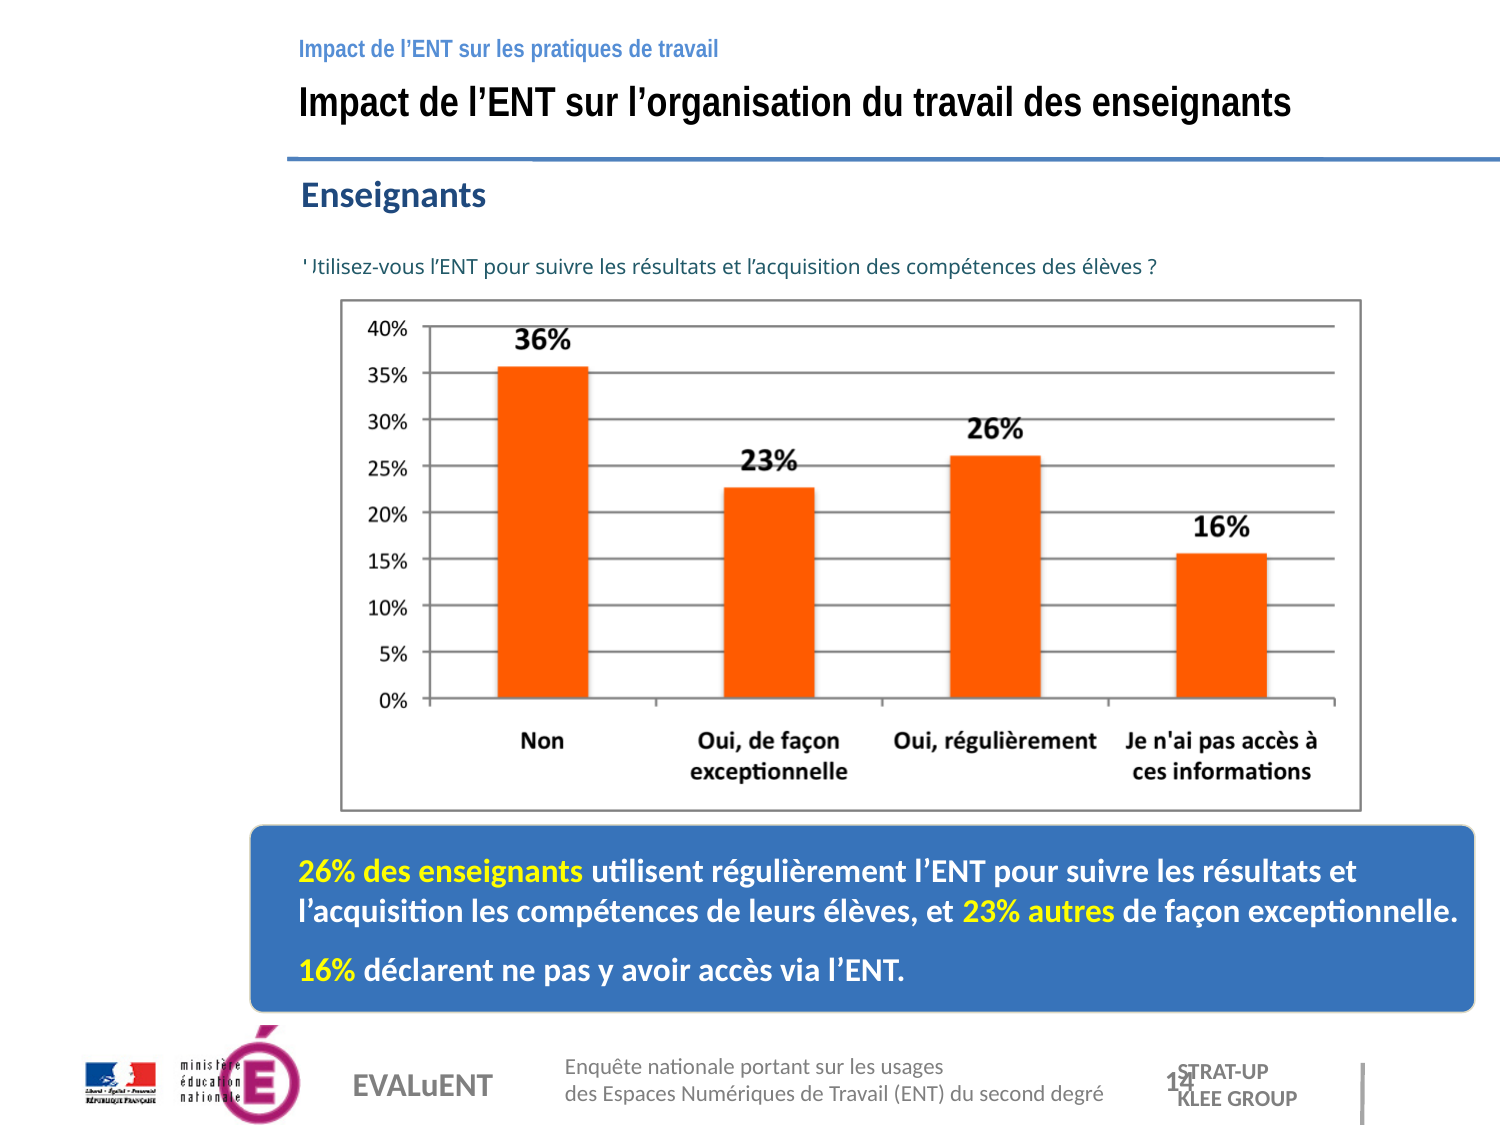

Impact de l’ENT sur les pratiques de travail
Impact de l’ENT sur l’organisation du travail des enseignants
Enseignants
Utilisez-vous l’ENT pour suivre les résultats et l’acquisition des compétences des élèves ?
26% des enseignants utilisent régulièrement l’ENT pour suivre les résultats et l’acquisition les compétences de leurs élèves, et 23% autres de façon exceptionnelle.
16% déclarent ne pas y avoir accès via l’ENT.